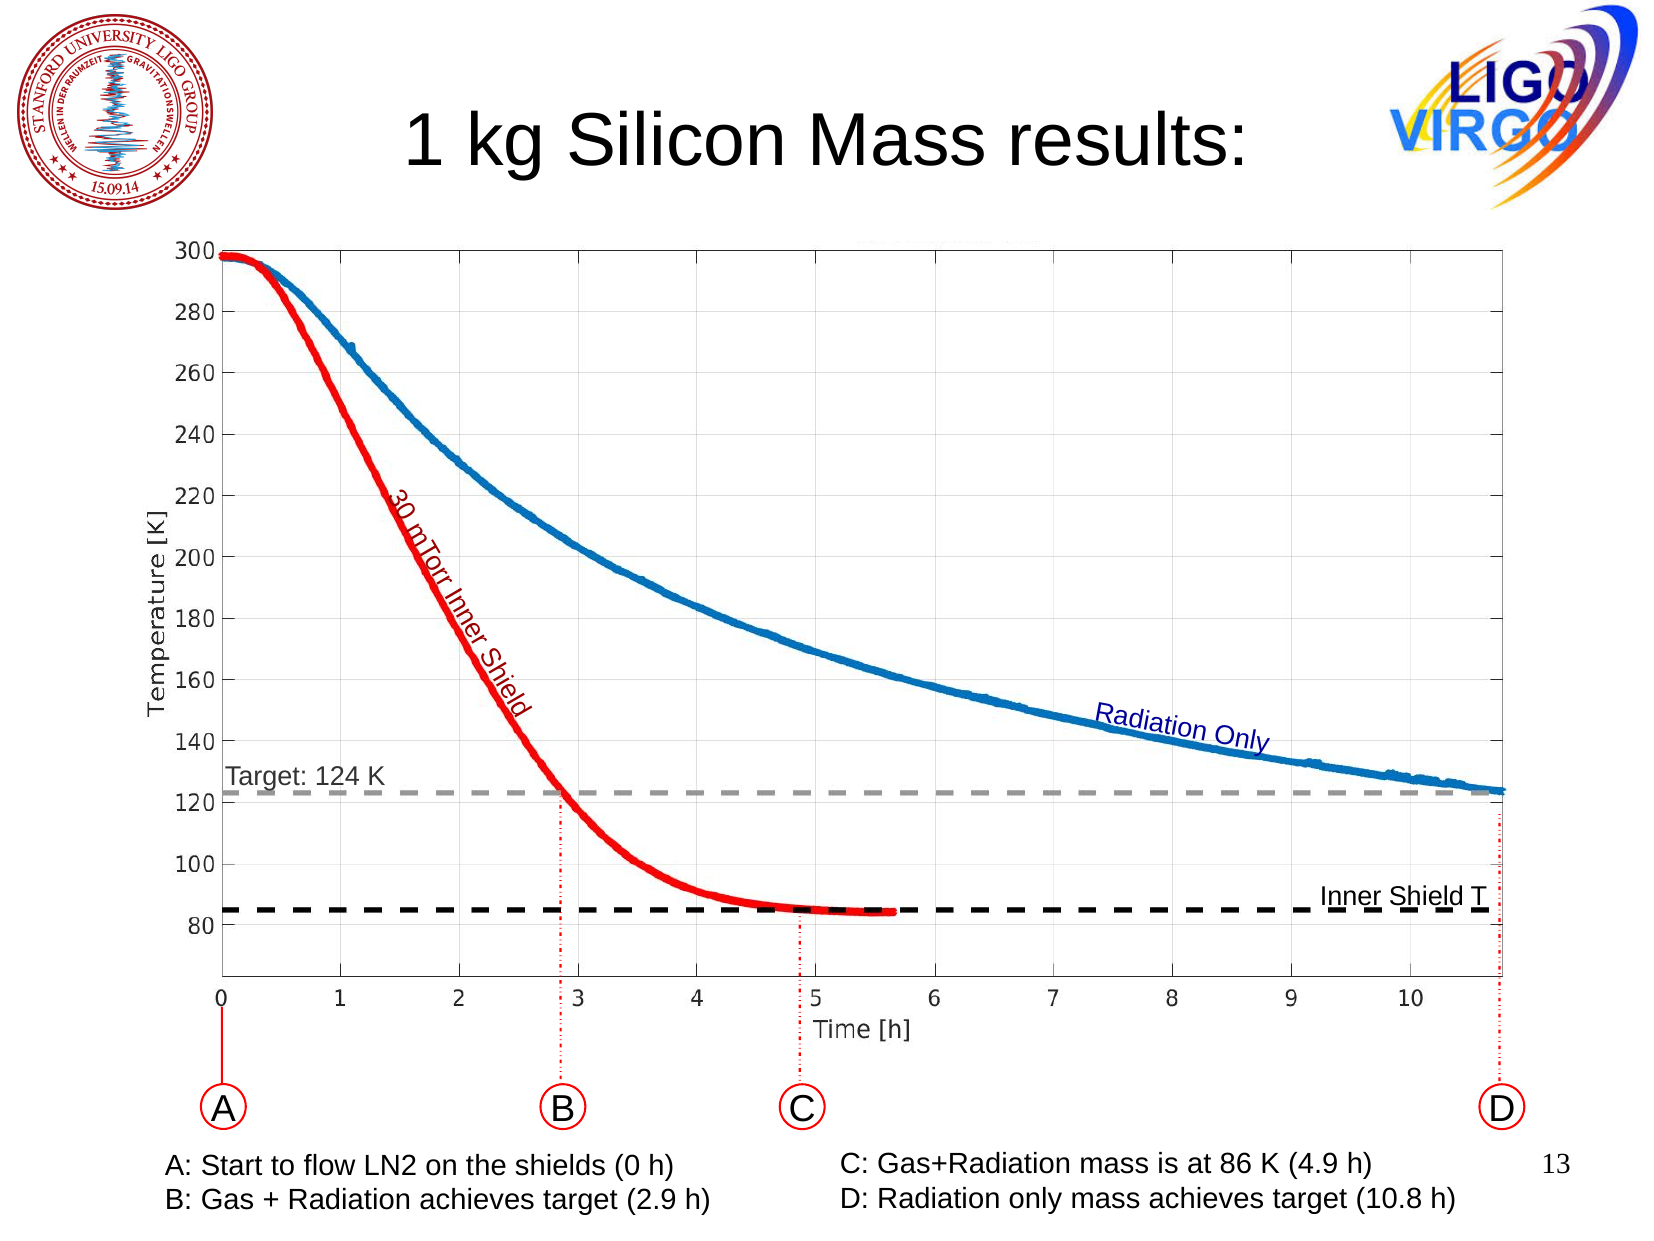

# 1 kg Silicon Mass results:
30 mTorr Inner Shield
Radiation Only
Target: 124 K
Inner Shield T
A
B
C
D
C: Gas+Radiation mass is at 86 K (4.9 h)
D: Radiation only mass achieves target (10.8 h)
A: Start to flow LN2 on the shields (0 h)
B: Gas + Radiation achieves target (2.9 h)
13